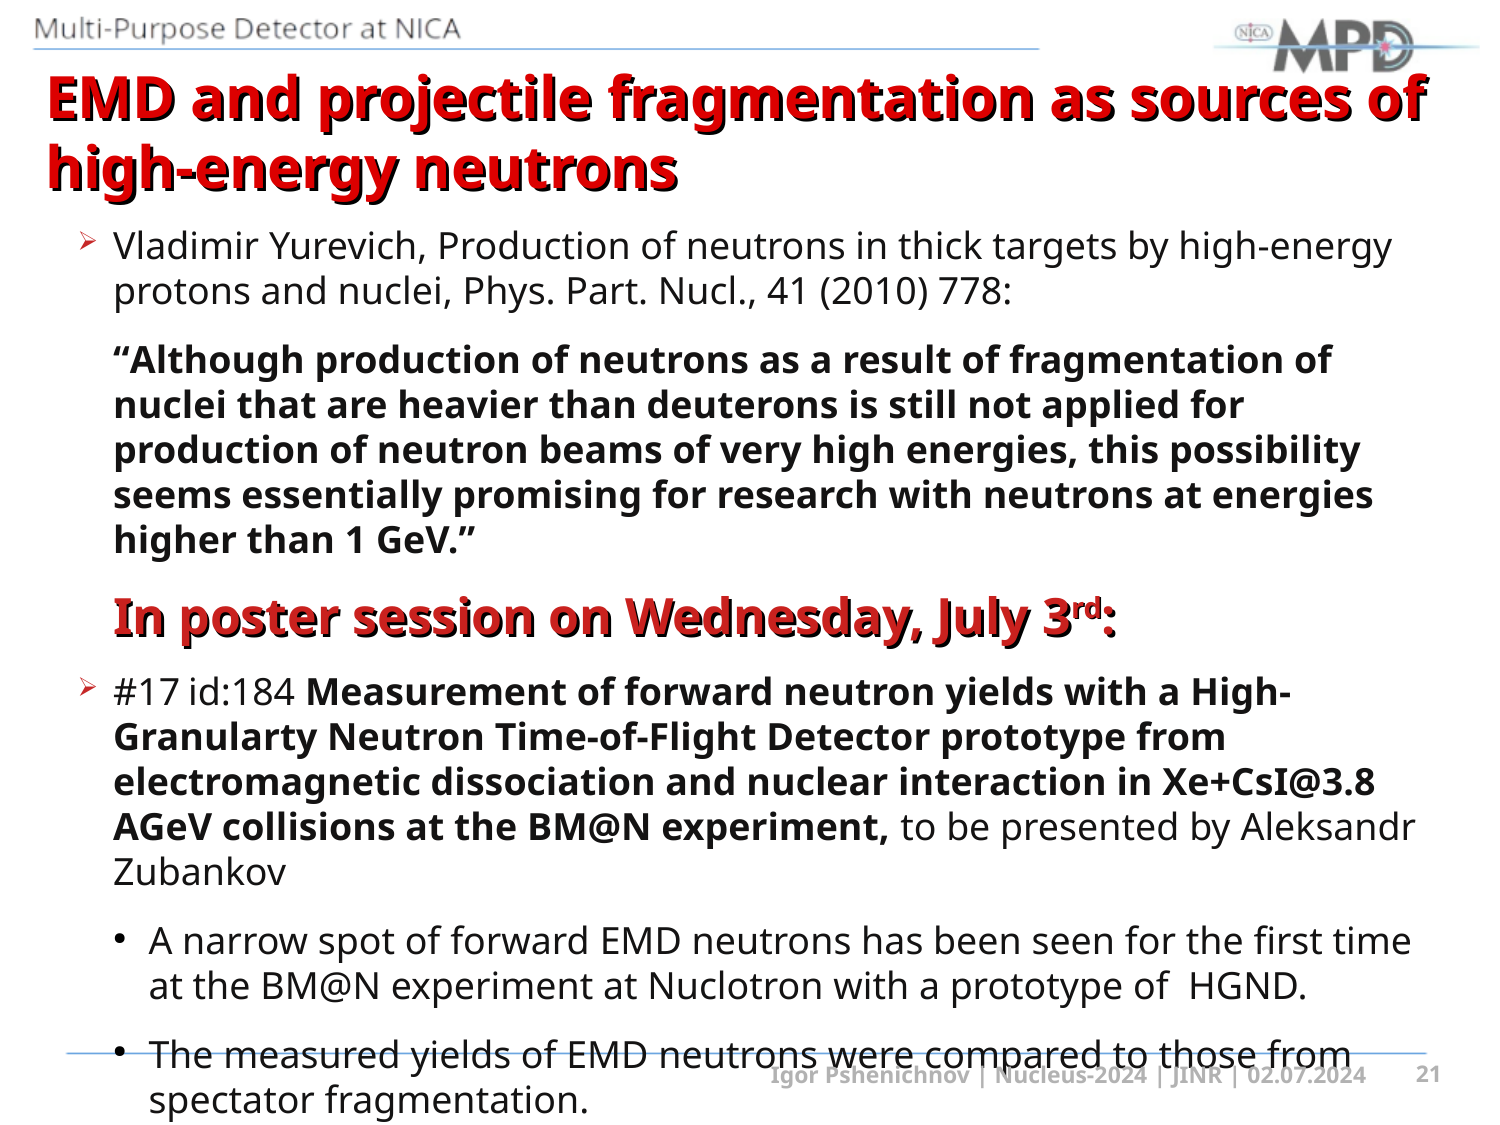

# EMD and projectile fragmentation as sources of high-energy neutrons
Vladimir Yurevich, Production of neutrons in thick targets by high-energy protons and nuclei, Phys. Part. Nucl., 41 (2010) 778:
“Although production of neutrons as a result of fragmentation of nuclei that are heavier than deuterons is still not applied for production of neutron beams of very high energies, this possibility seems essentially promising for research with neutrons at energies higher than 1 GeV.”
In poster session on Wednesday, July 3rd:
#17	id:184 Measurement of forward neutron yields with a High-Granularty Neutron Time-of-Flight Detector prototype from electromagnetic dissociation and nuclear interaction in Xe+CsI@3.8 AGeV collisions at the BM@N experiment, to be presented by Aleksandr Zubankov
A narrow spot of forward EMD neutrons has been seen for the first time at the BM@N experiment at Nuclotron with a prototype of HGND.
The measured yields of EMD neutrons were compared to those from spectator fragmentation.
 Igor Pshenichnov | Nucleus-2024 | JINR | 02.07.2024